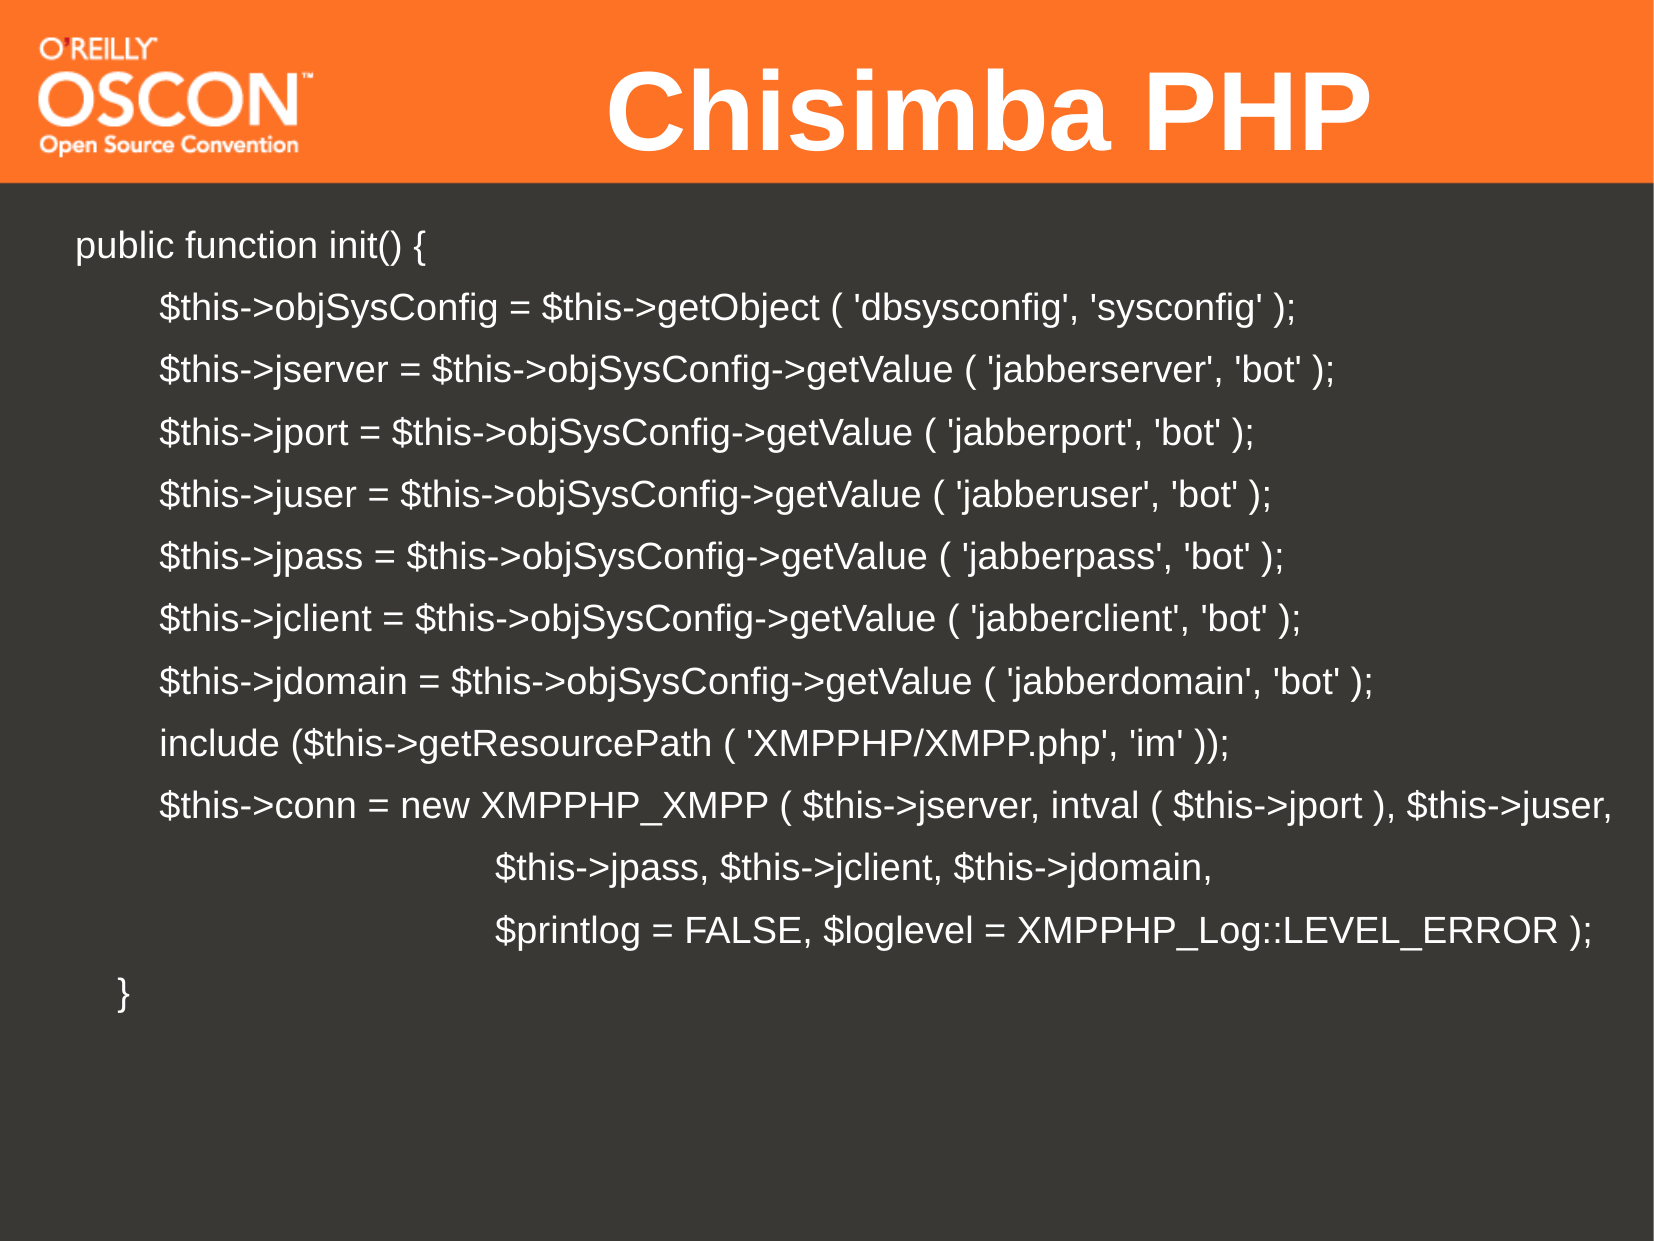

# Chisimba PHP
public function init() {
 $this->objSysConfig = $this->getObject ( 'dbsysconfig', 'sysconfig' );
 $this->jserver = $this->objSysConfig->getValue ( 'jabberserver', 'bot' );
 $this->jport = $this->objSysConfig->getValue ( 'jabberport', 'bot' );
 $this->juser = $this->objSysConfig->getValue ( 'jabberuser', 'bot' );
 $this->jpass = $this->objSysConfig->getValue ( 'jabberpass', 'bot' );
 $this->jclient = $this->objSysConfig->getValue ( 'jabberclient', 'bot' );
 $this->jdomain = $this->objSysConfig->getValue ( 'jabberdomain', 'bot' );
 include ($this->getResourcePath ( 'XMPPHP/XMPP.php', 'im' ));
 $this->conn = new XMPPHP_XMPP ( $this->jserver, intval ( $this->jport ), $this->juser,
 $this->jpass, $this->jclient, $this->jdomain,
 $printlog = FALSE, $loglevel = XMPPHP_Log::LEVEL_ERROR );
 }